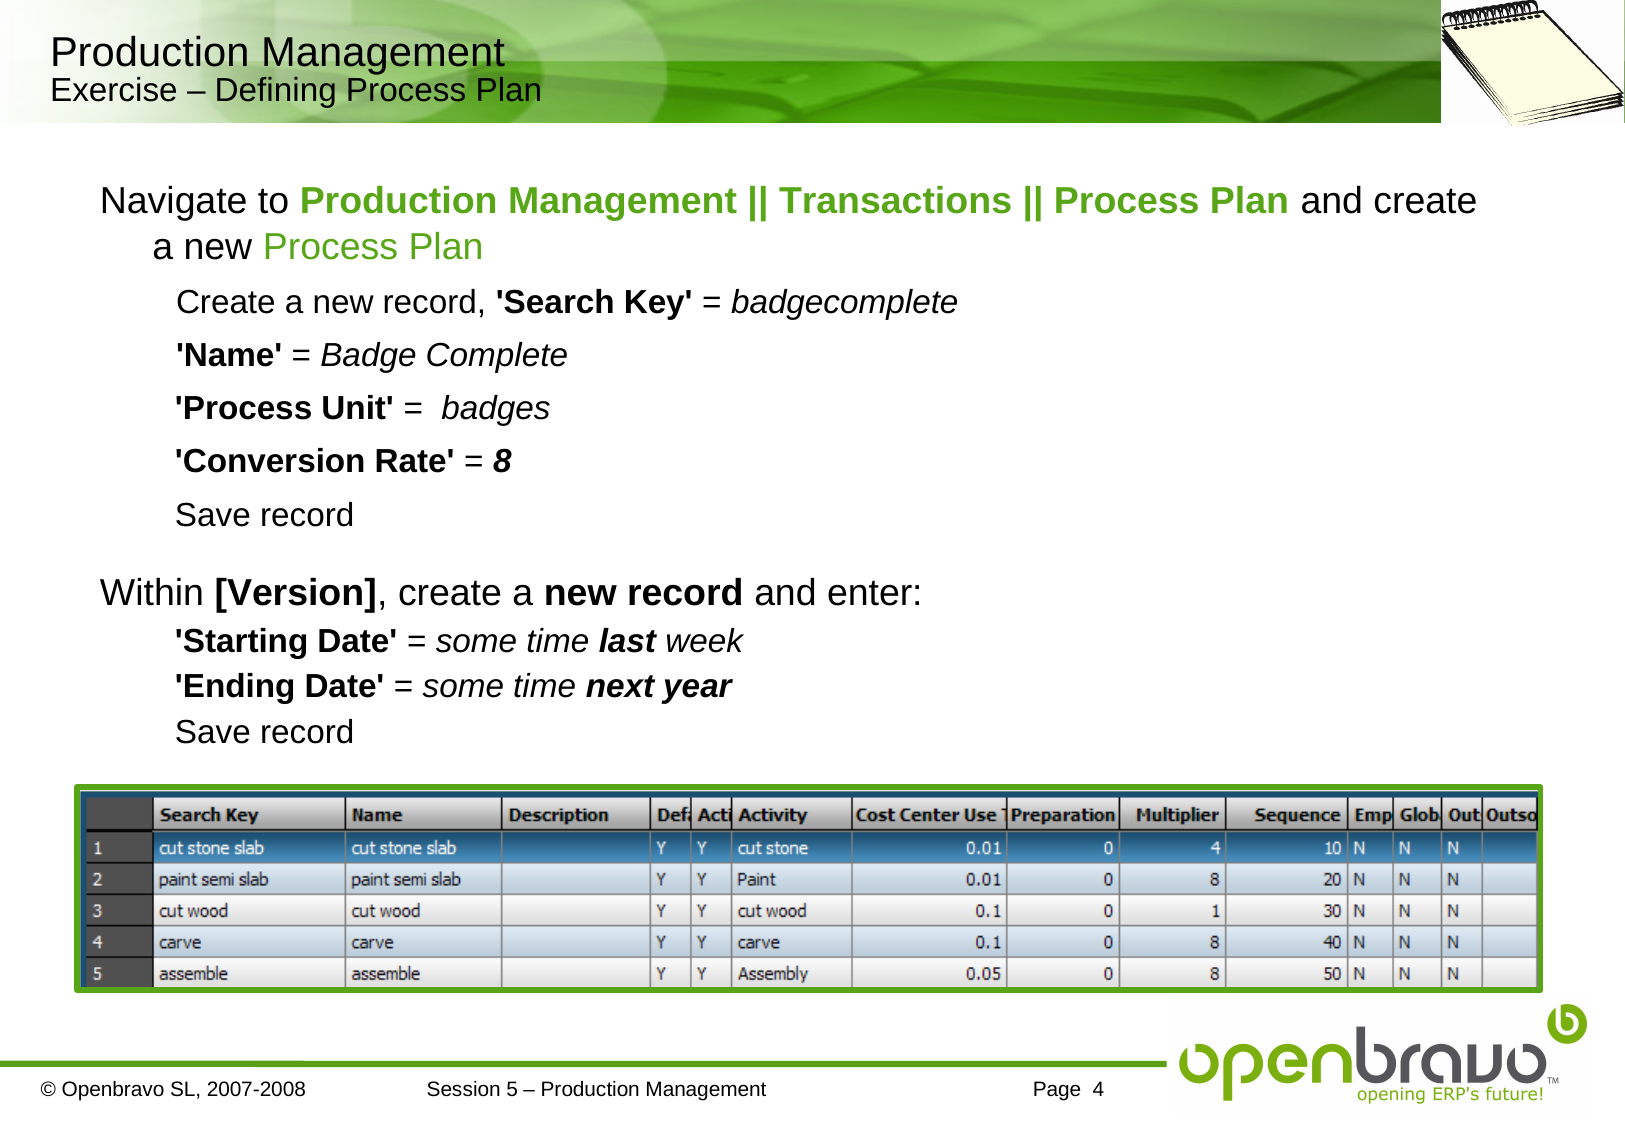

# Production Management Exercise – Defining Process Plan
Navigate to Production Management || Transactions || Process Plan and create a new Process Plan
Create a new record, 'Search Key' = badgecomplete
'Name' = Badge Complete
'Process Unit' = badges
'Conversion Rate' = 8
Save record
Within [Version], create a new record and enter:
'Starting Date' = some time last week
'Ending Date' = some time next year
Save record